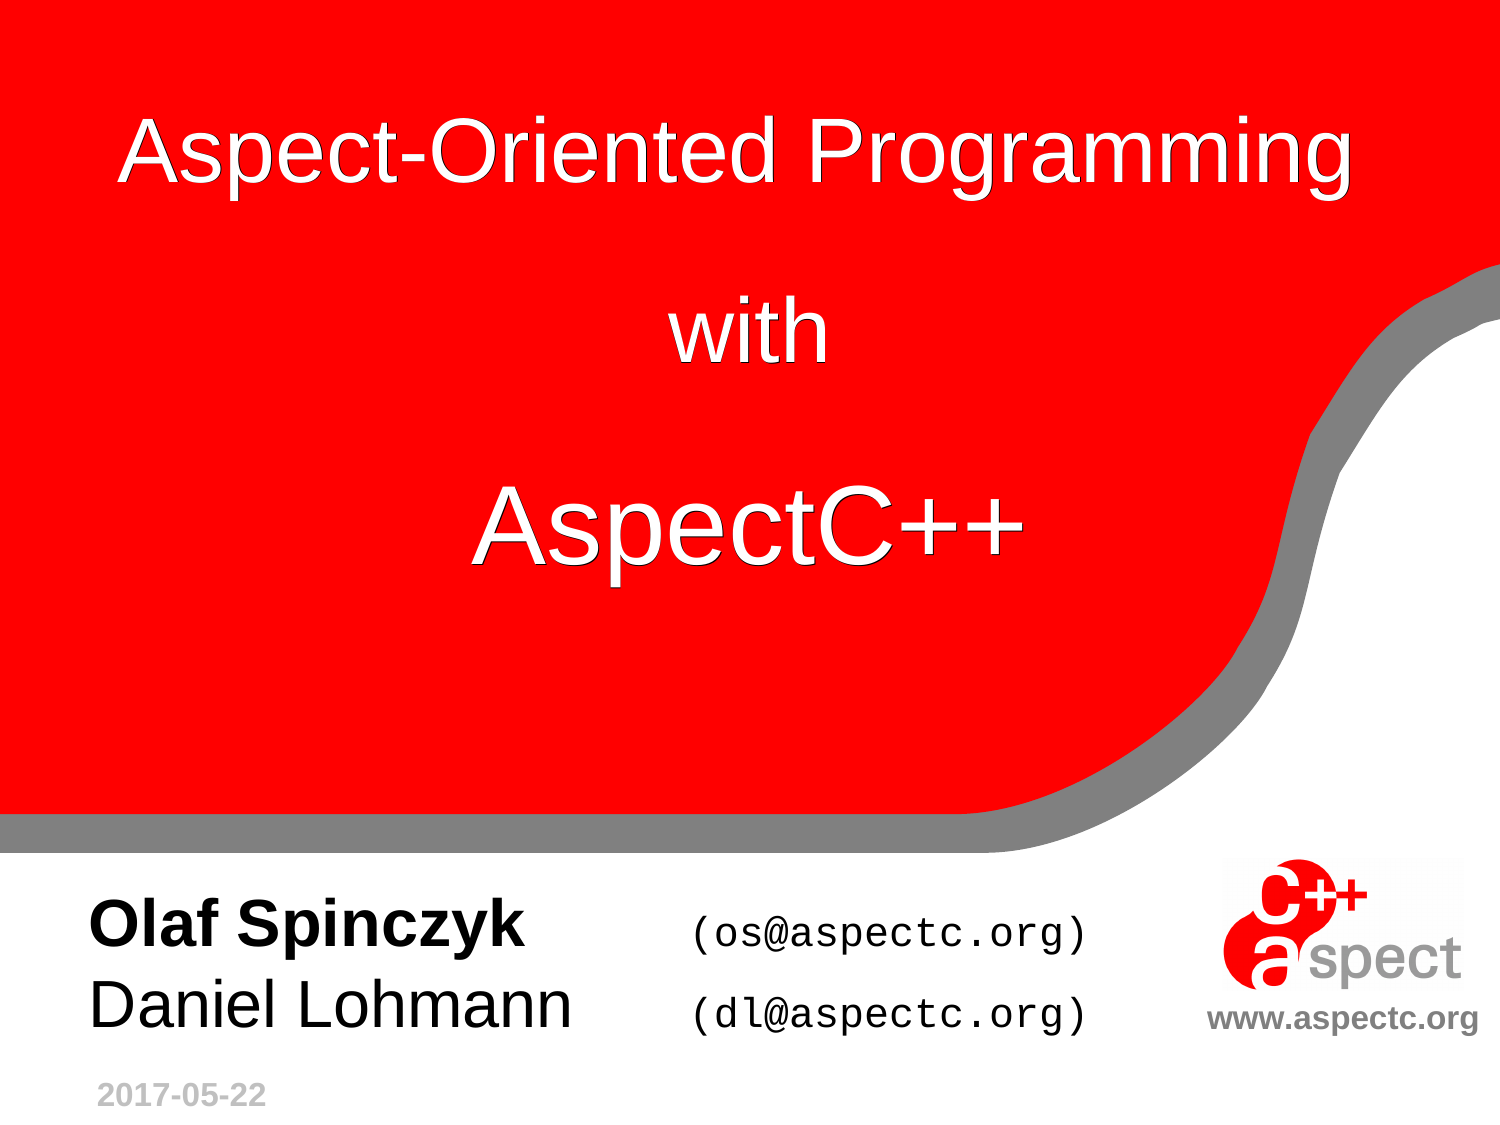

Aspect-Oriented Programming
with
AspectC++
Olaf Spinczyk		(os@aspectc.org)
Daniel Lohmann	(dl@aspectc.org)
www.aspectc.org
2017-05-22